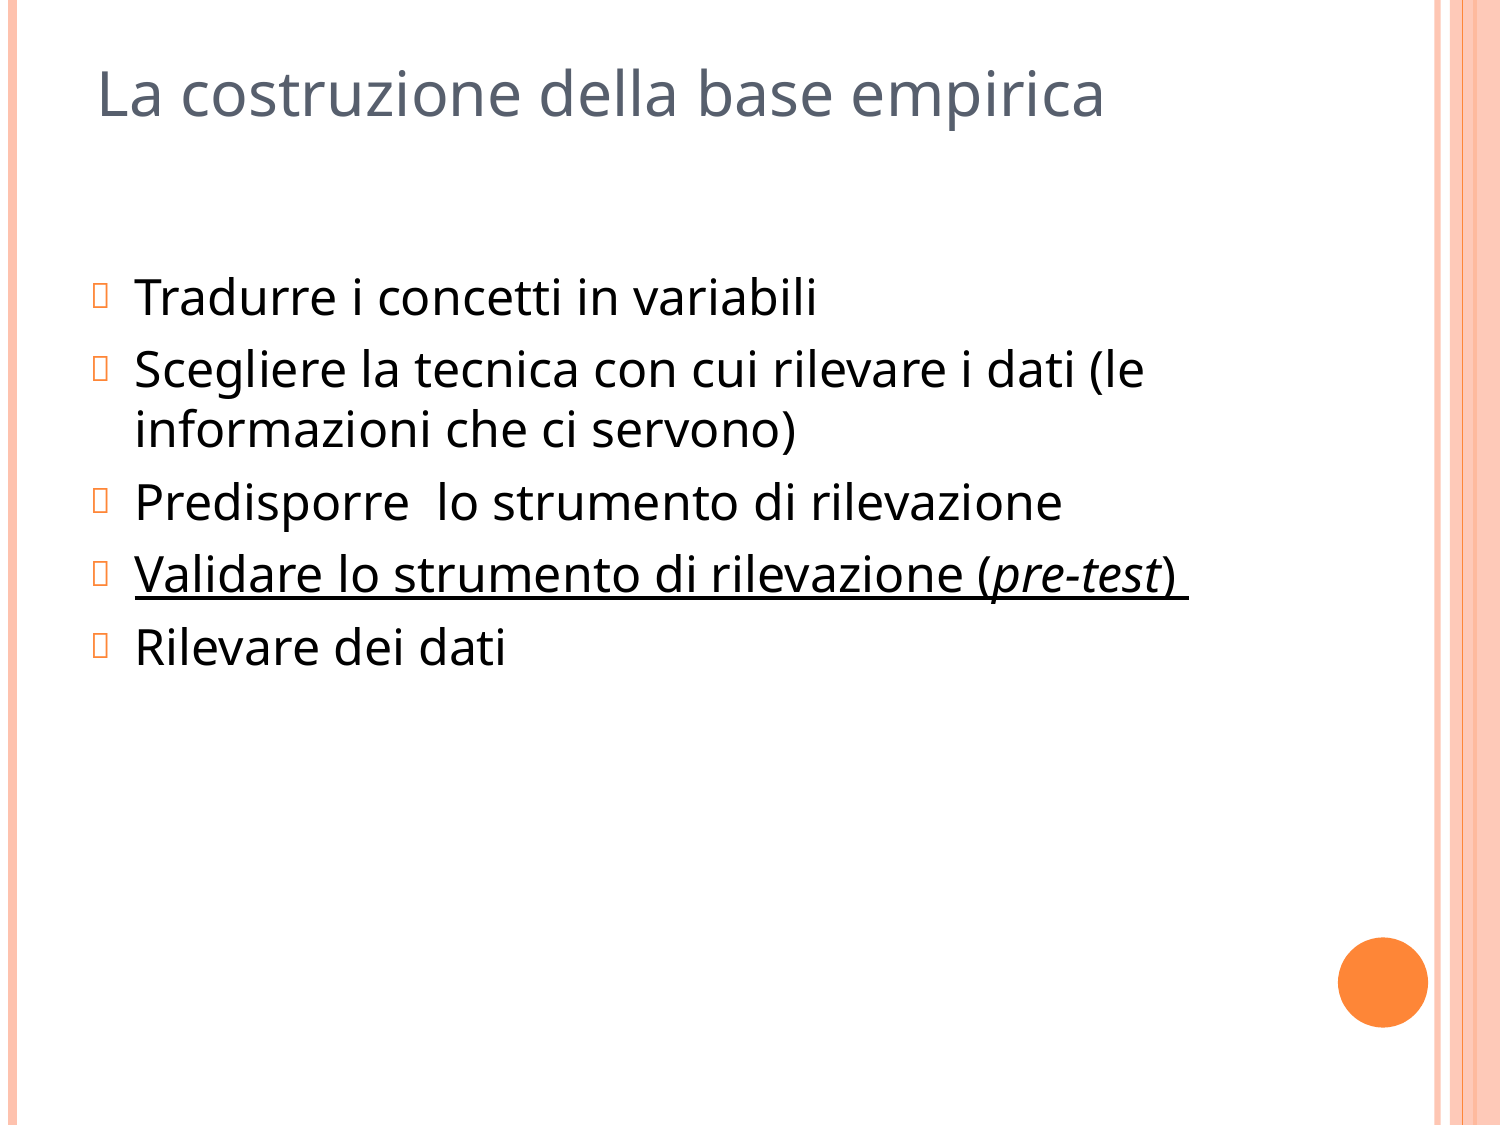

# La costruzione della base empirica
Tradurre i concetti in variabili
Scegliere la tecnica con cui rilevare i dati (le informazioni che ci servono)
Predisporre lo strumento di rilevazione
Validare lo strumento di rilevazione (pre-test)
Rilevare dei dati